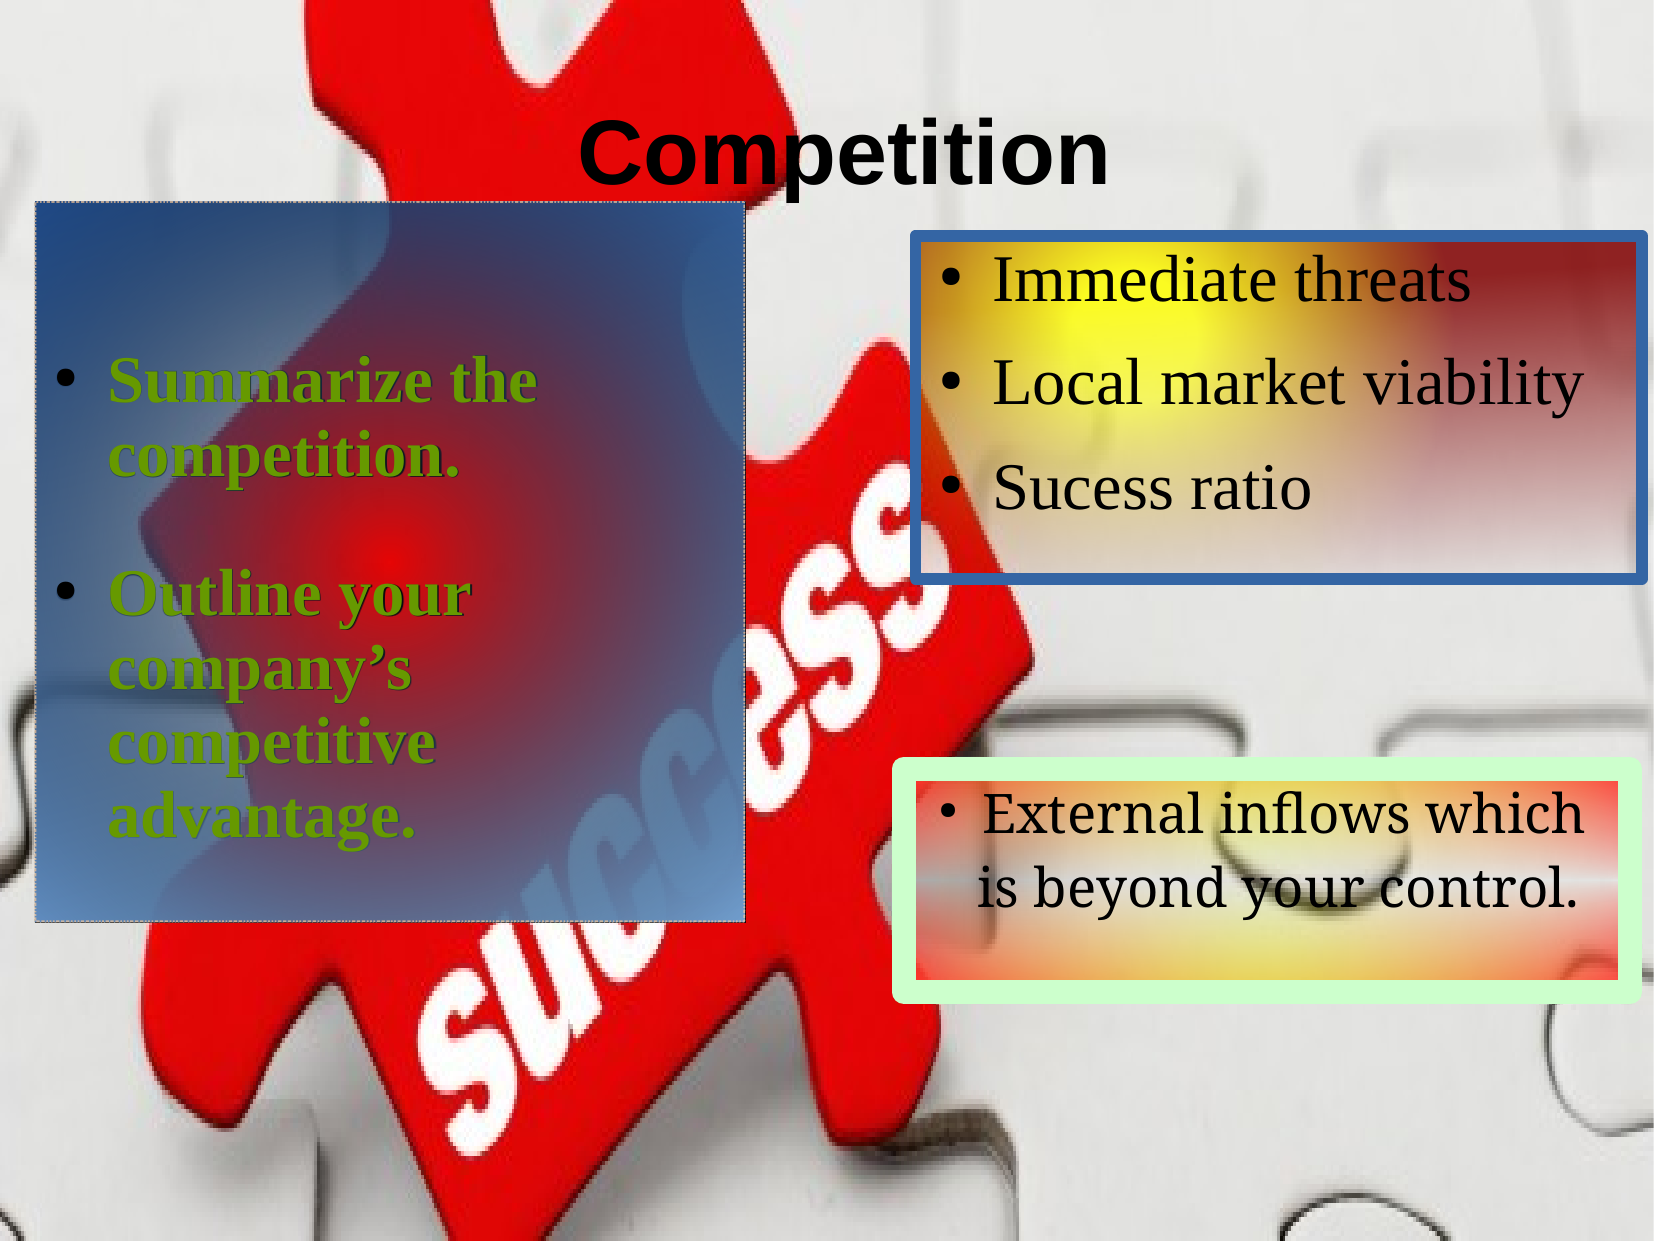

# Competition
Summarize the competition.
Outline your company’s competitive advantage.
Immediate threats
Local market viability
Sucess ratio
External inflows which is beyond your control.